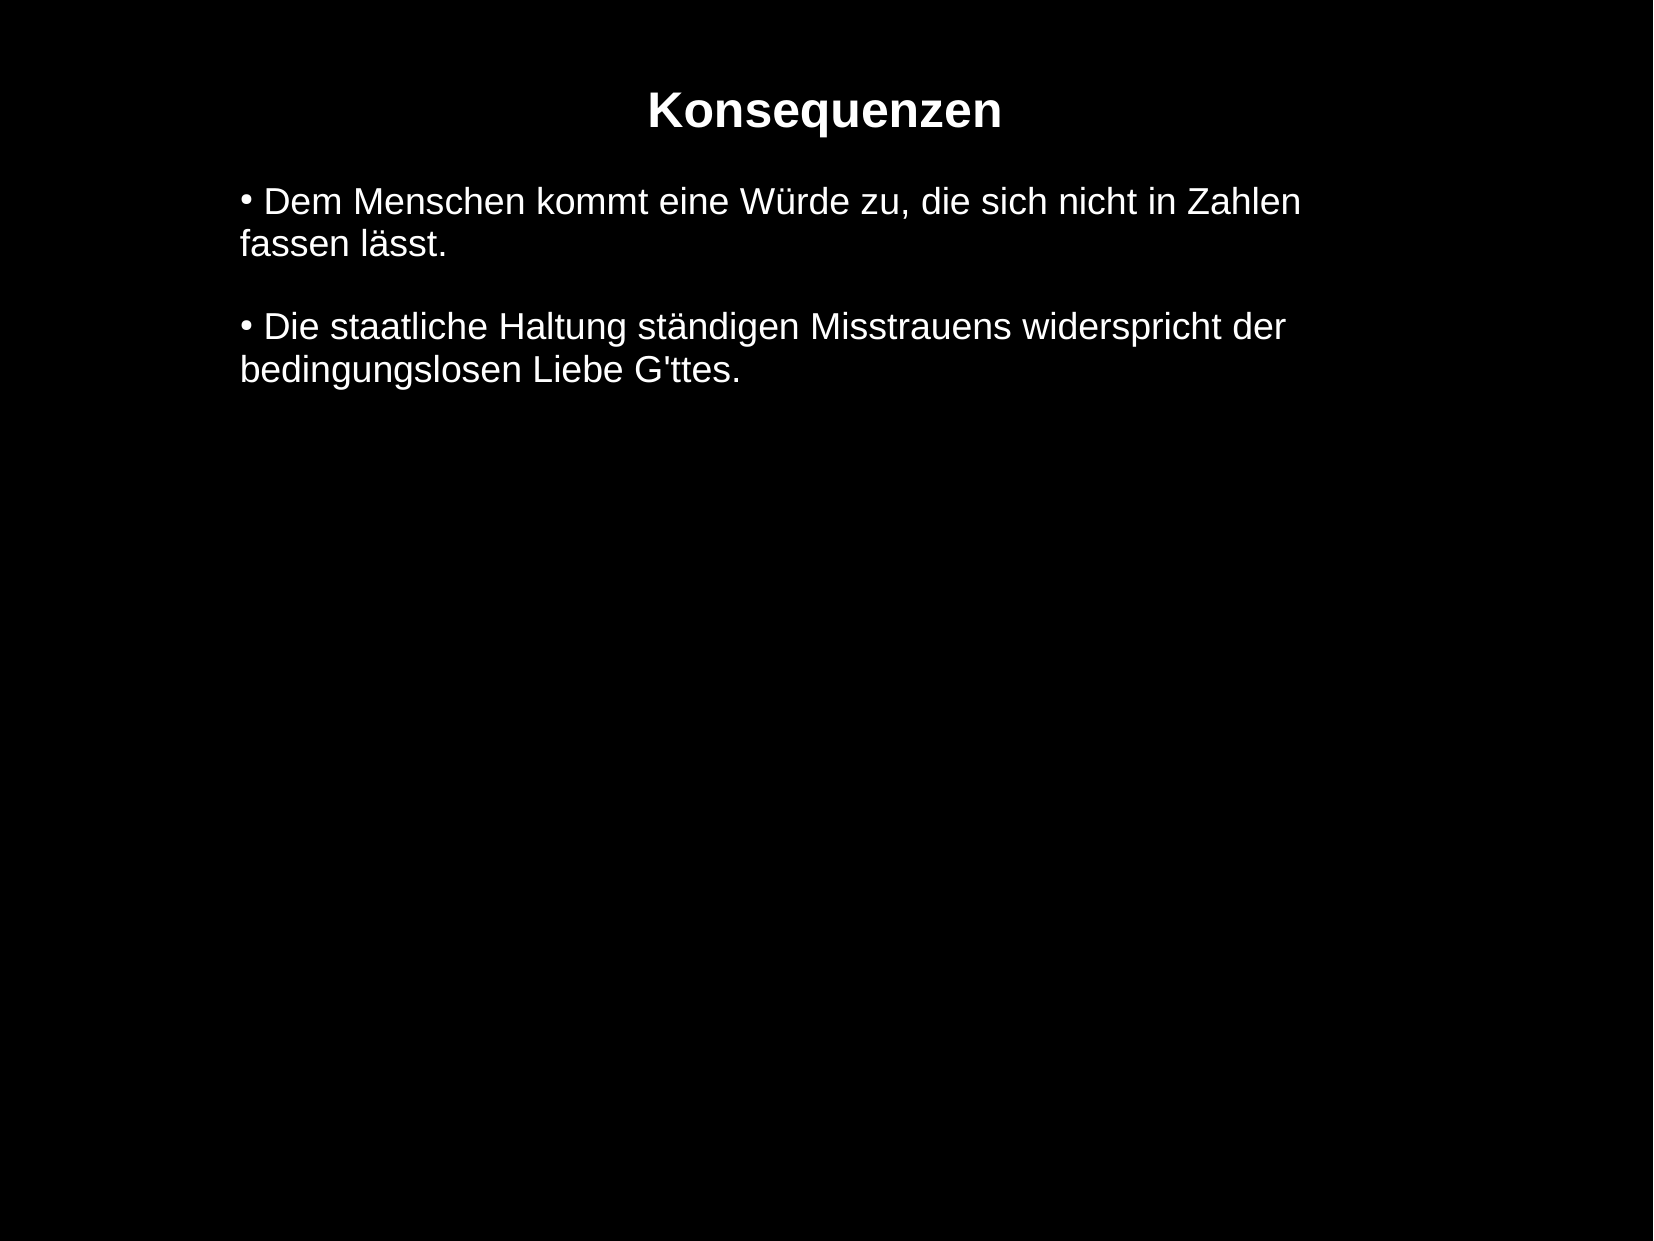

Konsequenzen
 Dem Menschen kommt eine Würde zu, die sich nicht in Zahlen fassen lässt.
 Die staatliche Haltung ständigen Misstrauens widerspricht der bedingungslosen Liebe G'ttes.